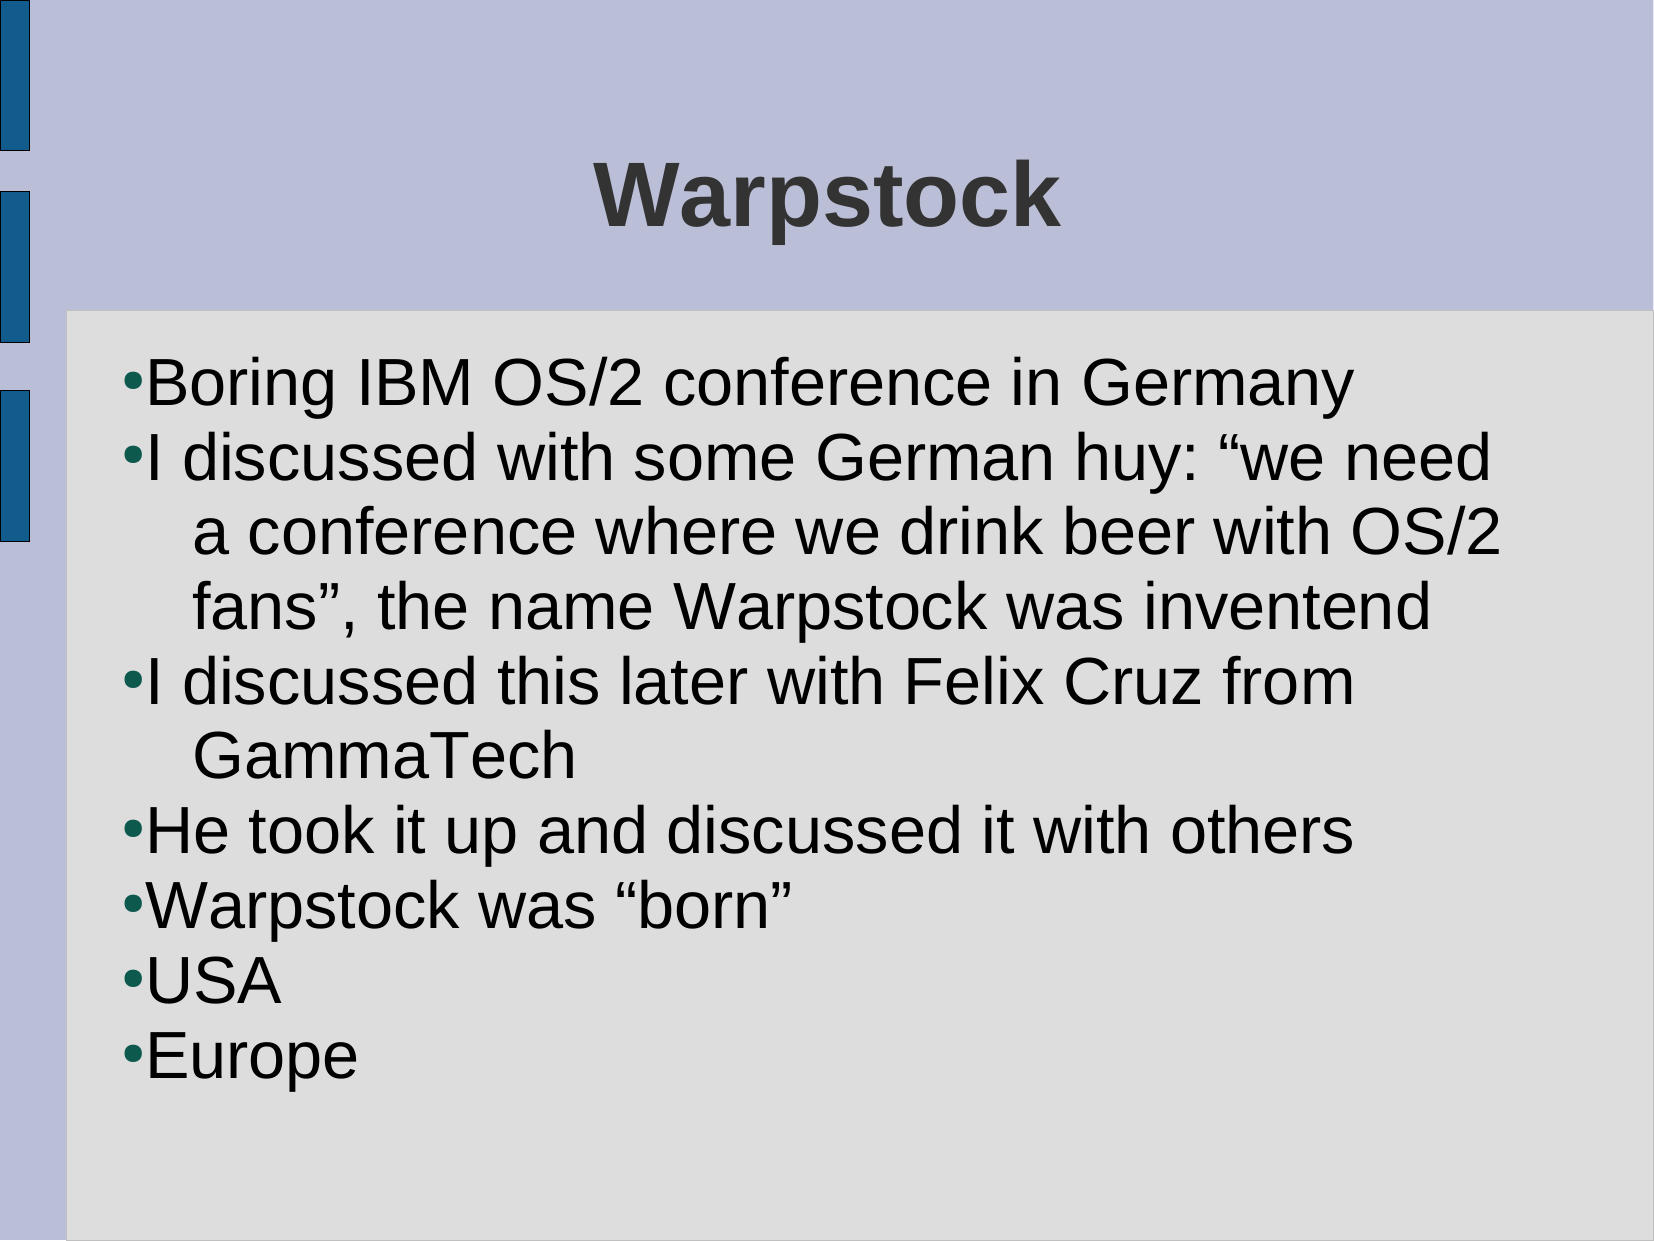

# Warpstock
Boring IBM OS/2 conference in Germany
I discussed with some German huy: “we need a conference where we drink beer with OS/2 fans”, the name Warpstock was inventend
I discussed this later with Felix Cruz from GammaTech
He took it up and discussed it with others
Warpstock was “born”
USA
Europe